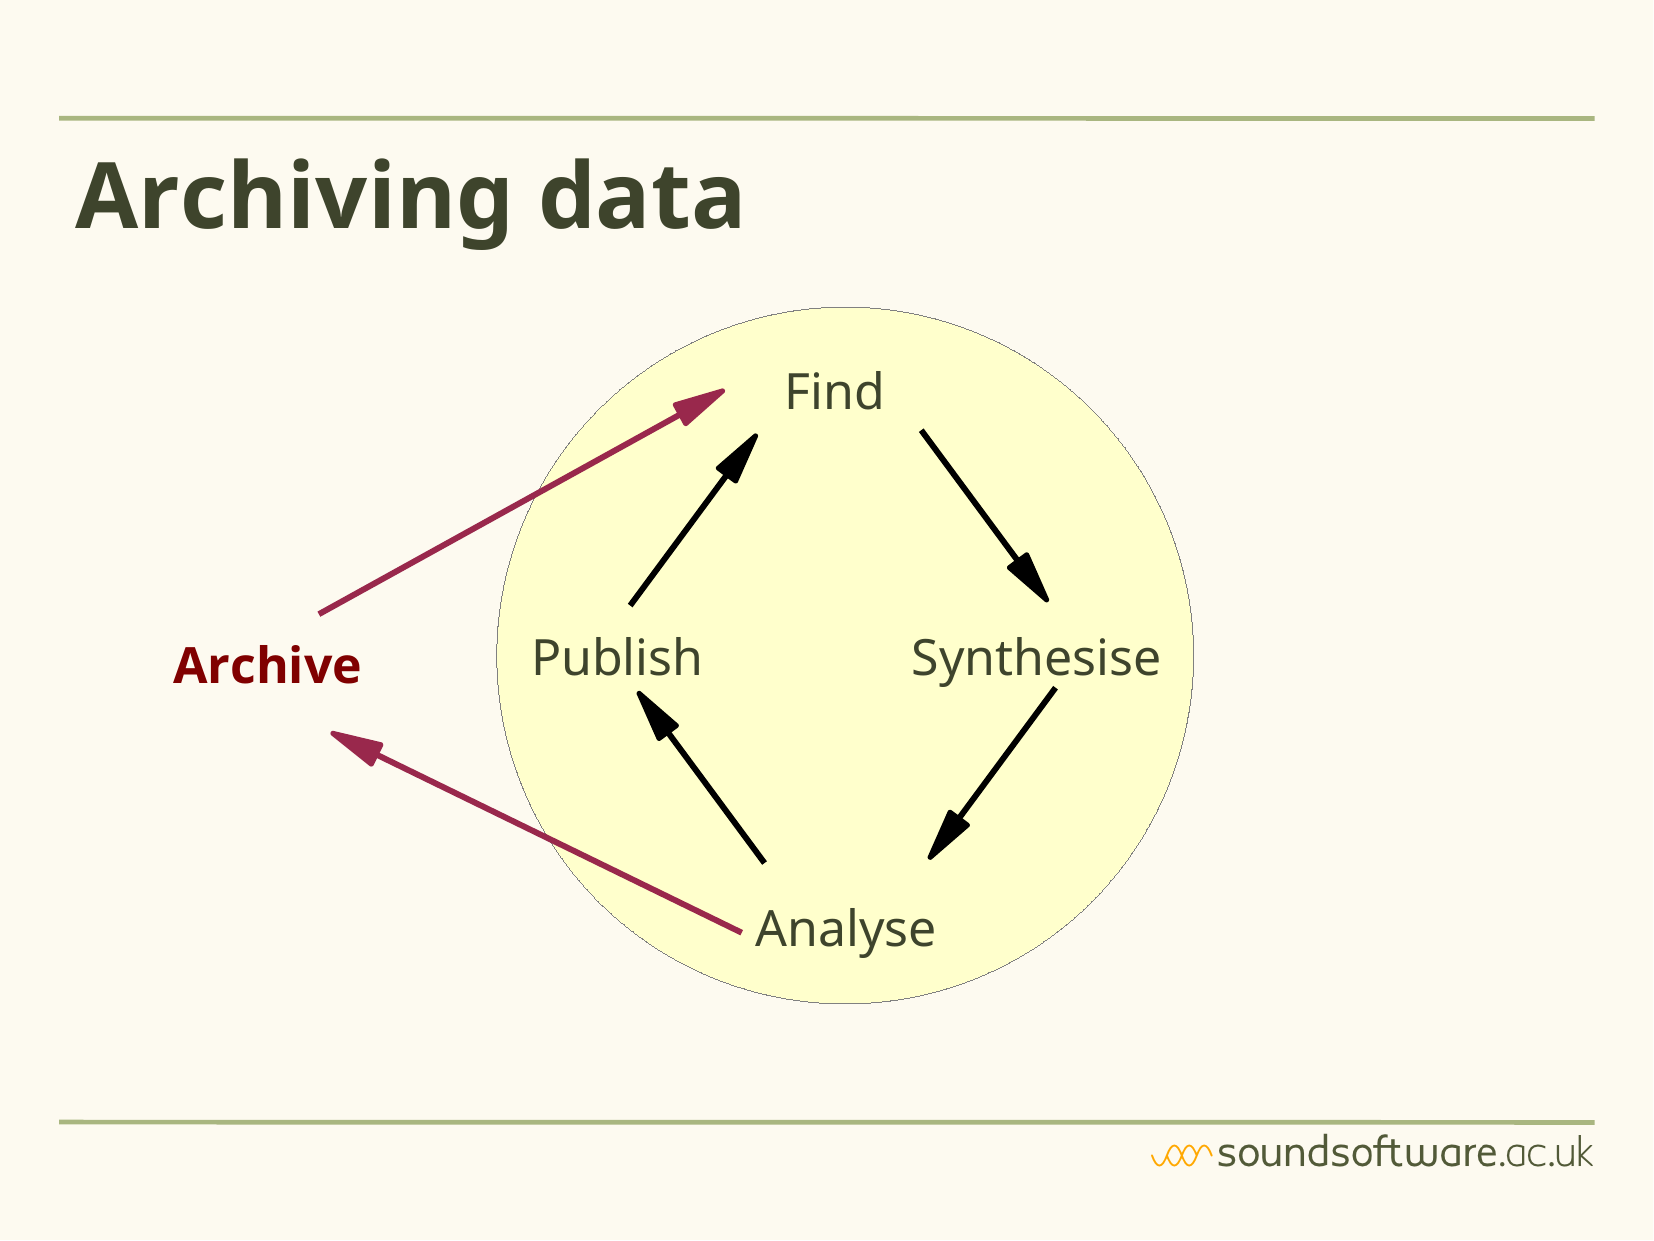

# Archiving data
Find
Publish
Synthesise
Archive
Analyse